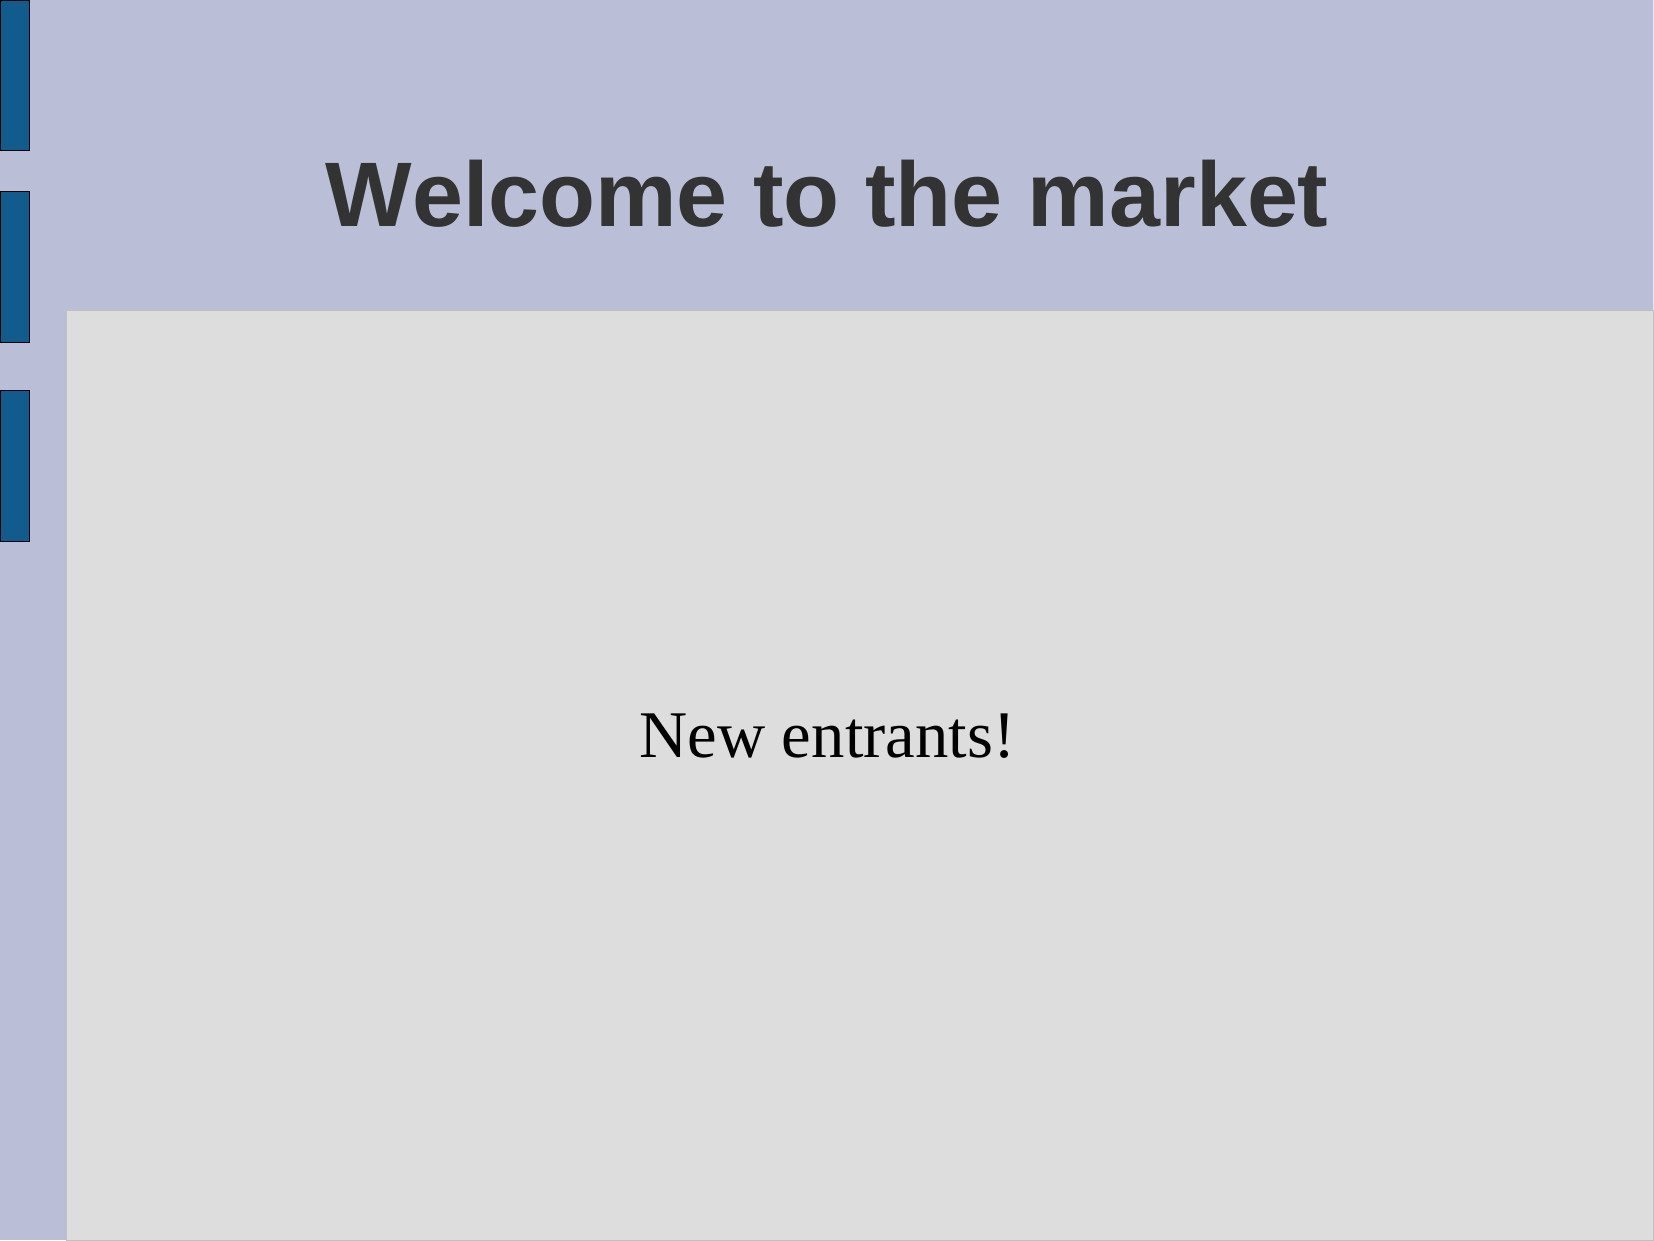

# Welcome to the market
New entrants!